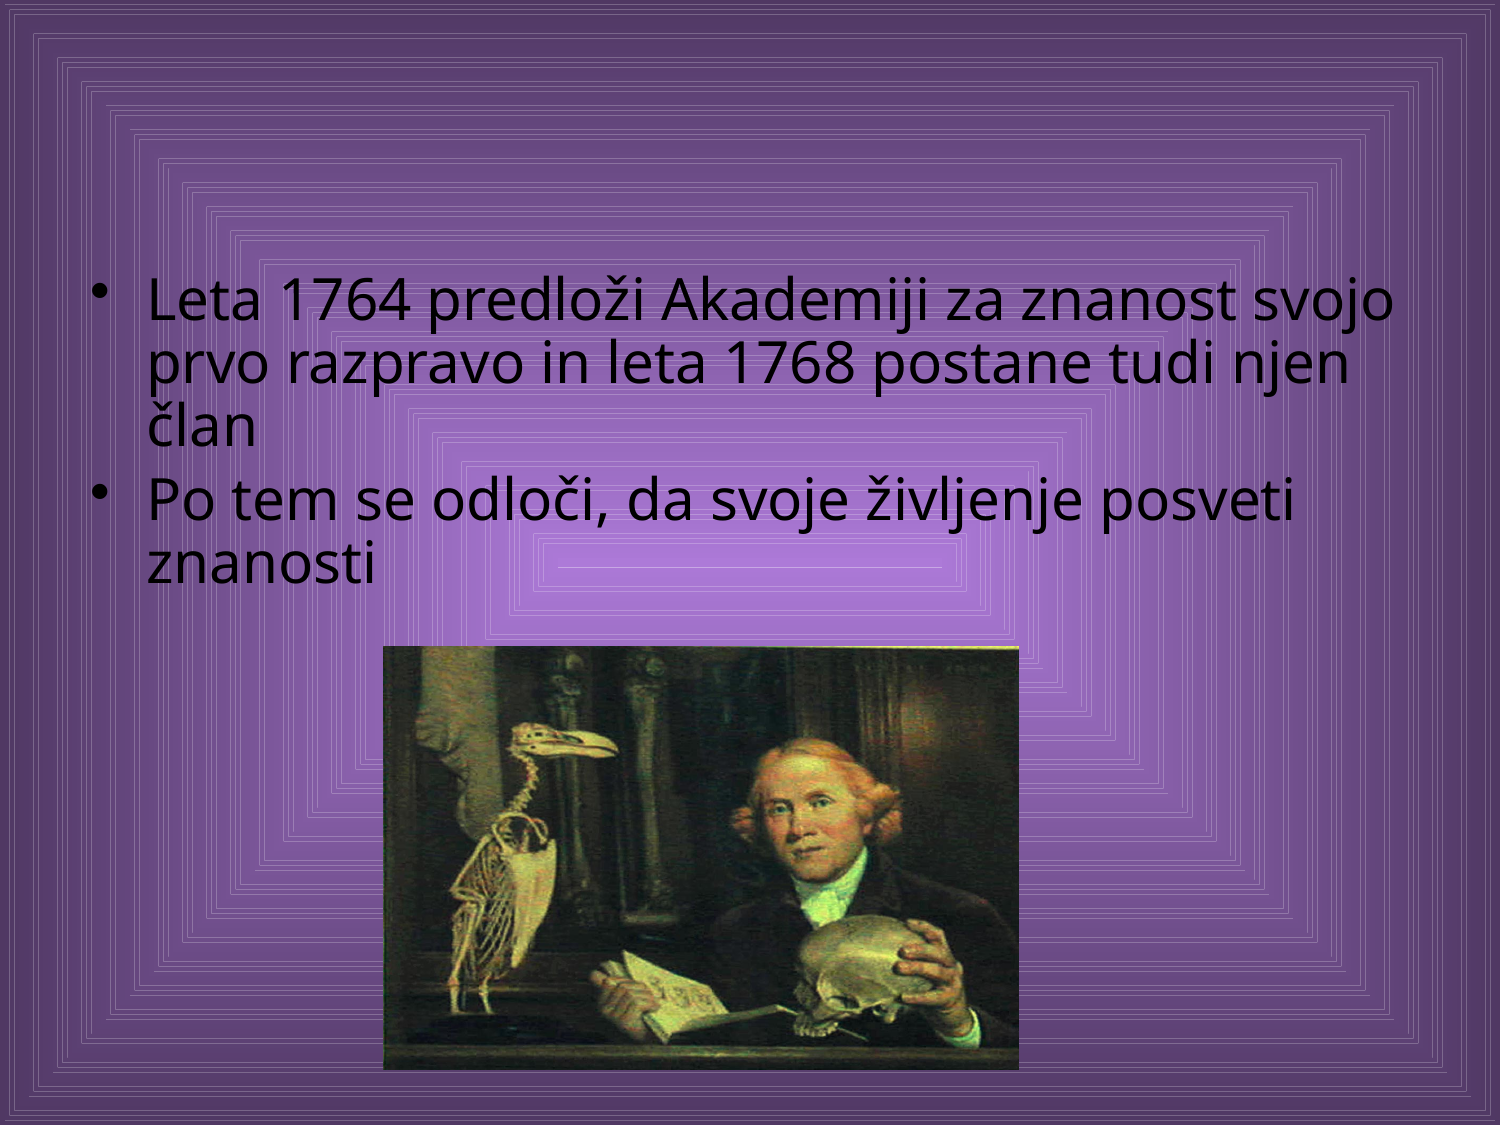

#
Leta 1764 predloži Akademiji za znanost svojo prvo razpravo in leta 1768 postane tudi njen član
Po tem se odloči, da svoje življenje posveti znanosti